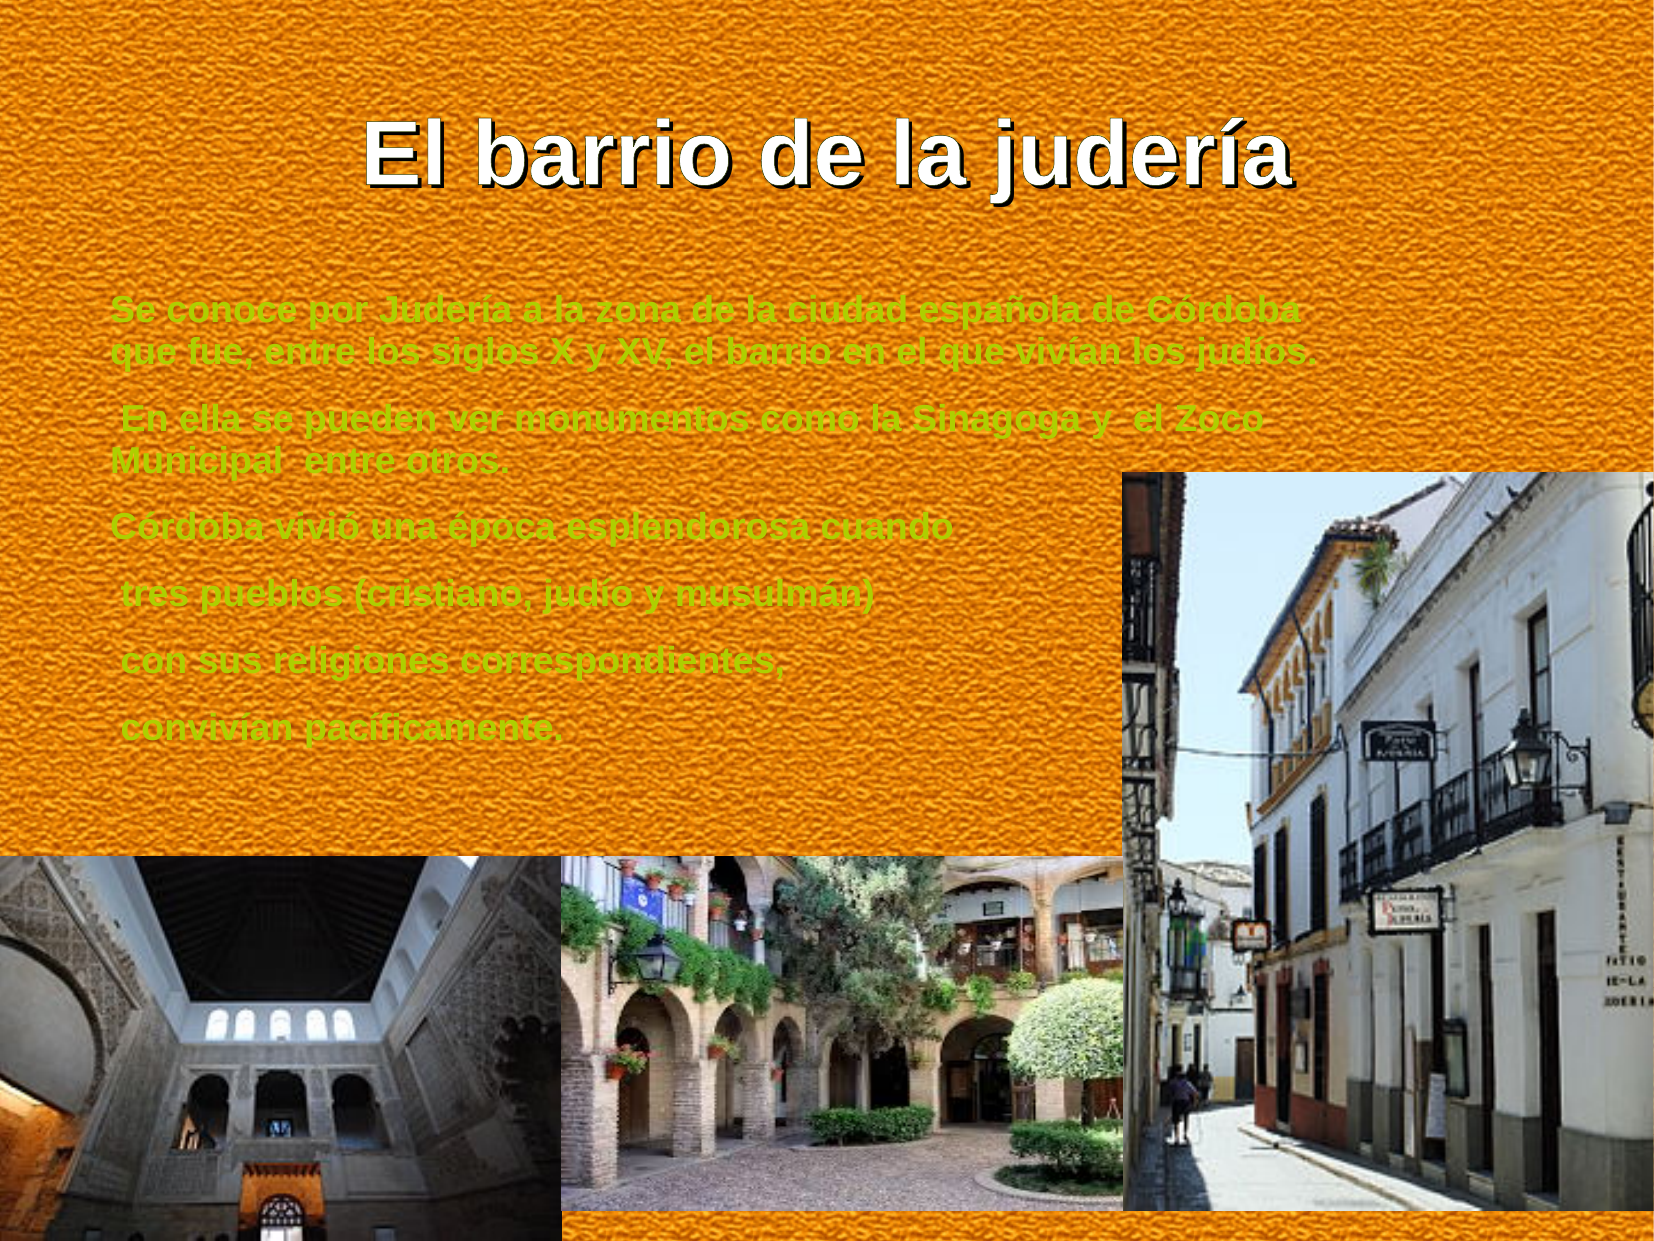

# El barrio de la judería
Se conoce por Judería a la zona de la ciudad española de Córdoba que fue, entre los siglos X y XV, el barrio en el que vivían los judíos.
 En ella se pueden ver monumentos como la Sinagoga y el Zoco Municipal entre otros.
Córdoba vivió una época esplendorosa cuando
 tres pueblos (cristiano, judío y musulmán)
 con sus religiones correspondientes,
 convivían pacíficamente.